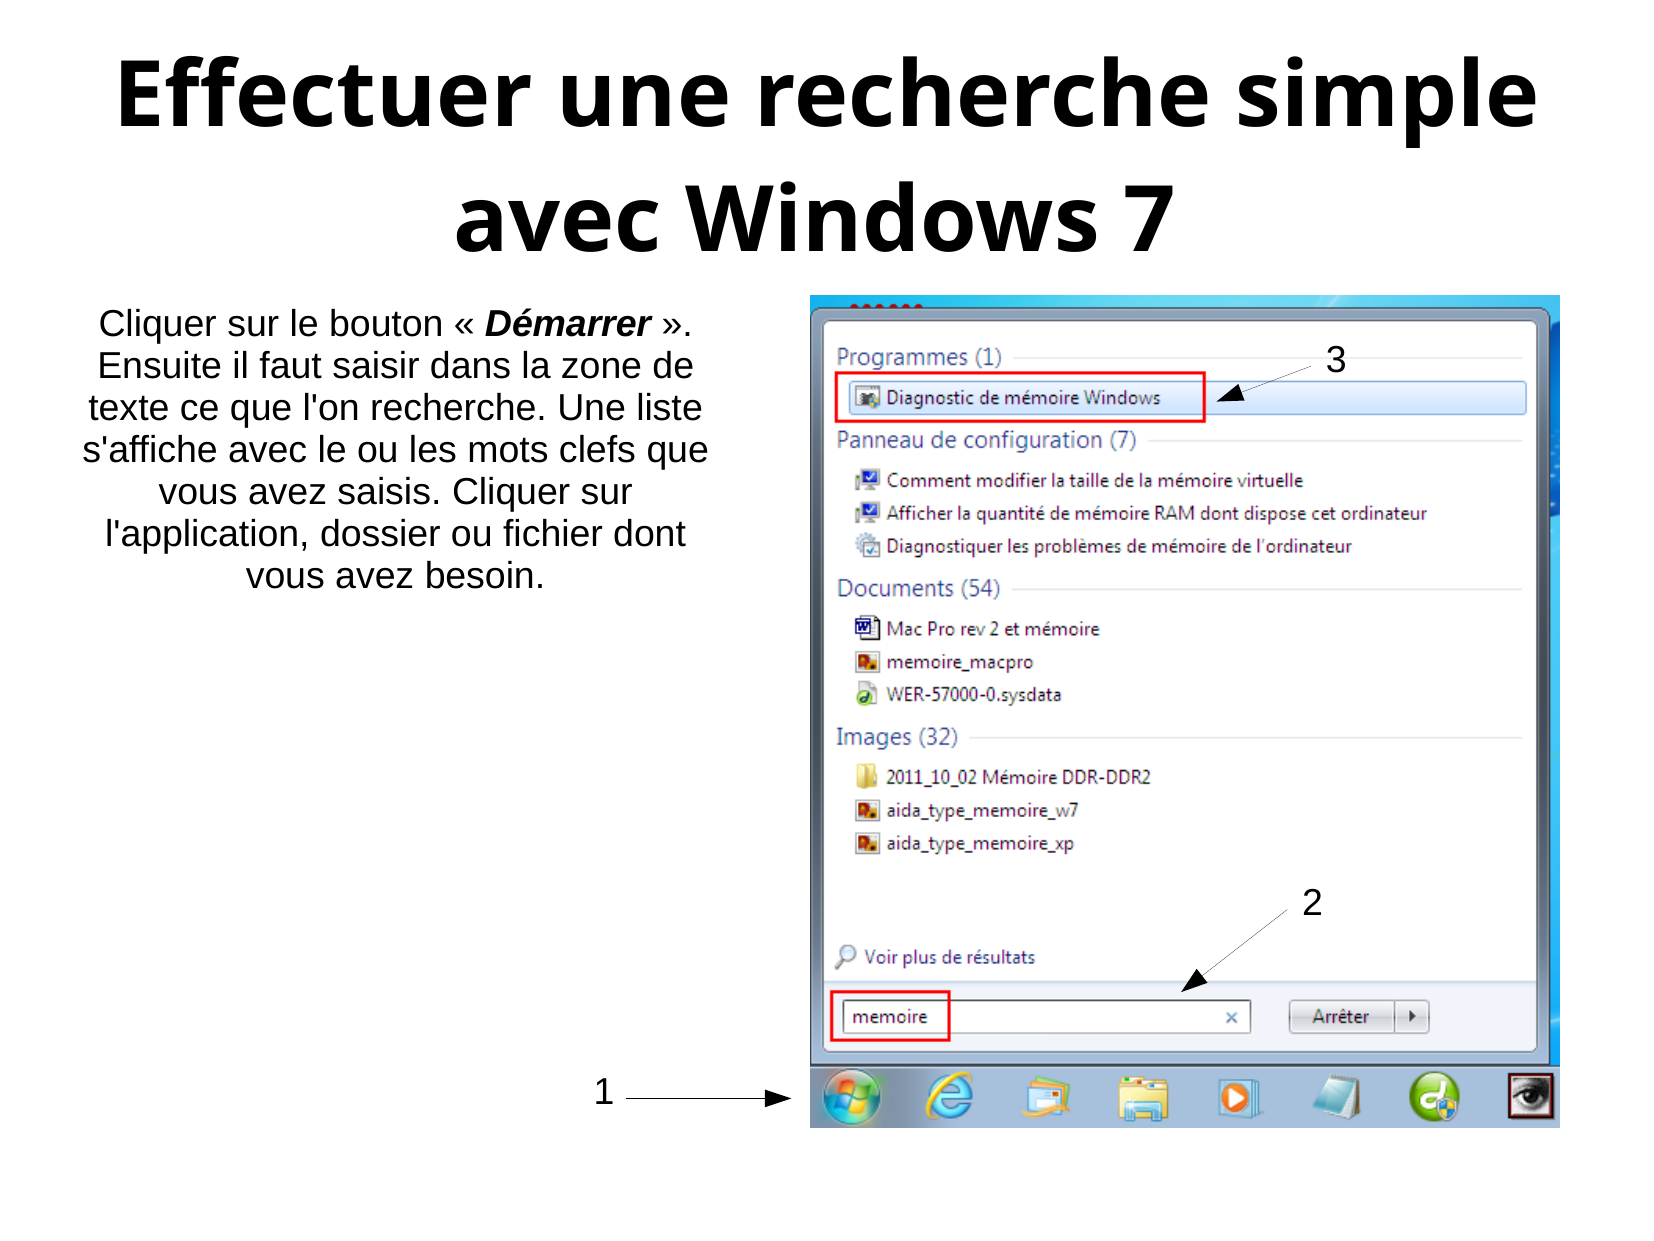

# Effectuer une recherche simple avec Windows 7
Cliquer sur le bouton « Démarrer ». Ensuite il faut saisir dans la zone de texte ce que l'on recherche. Une liste s'affiche avec le ou les mots clefs que vous avez saisis. Cliquer sur l'application, dossier ou fichier dont vous avez besoin.
3
2
1